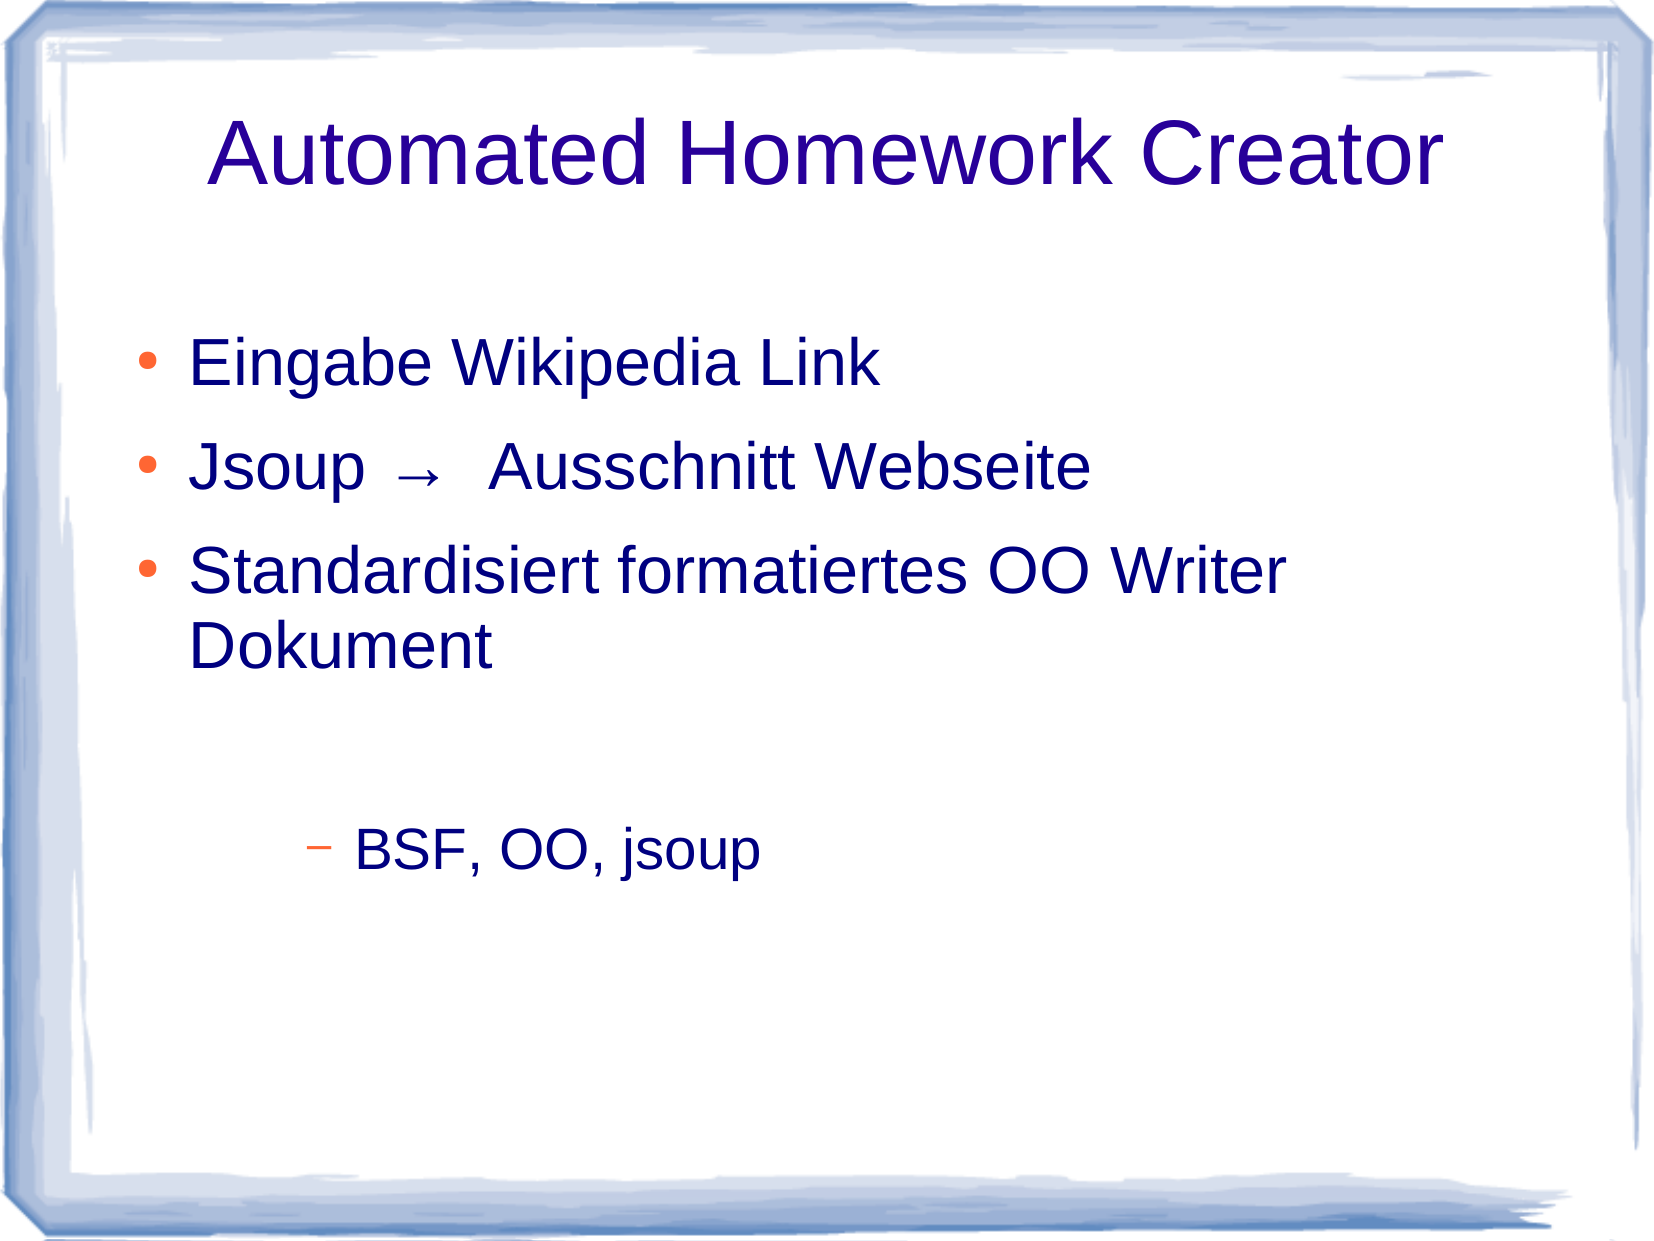

# Automated Homework Creator
Eingabe Wikipedia Link
Jsoup → Ausschnitt Webseite
Standardisiert formatiertes OO Writer Dokument
BSF, OO, jsoup